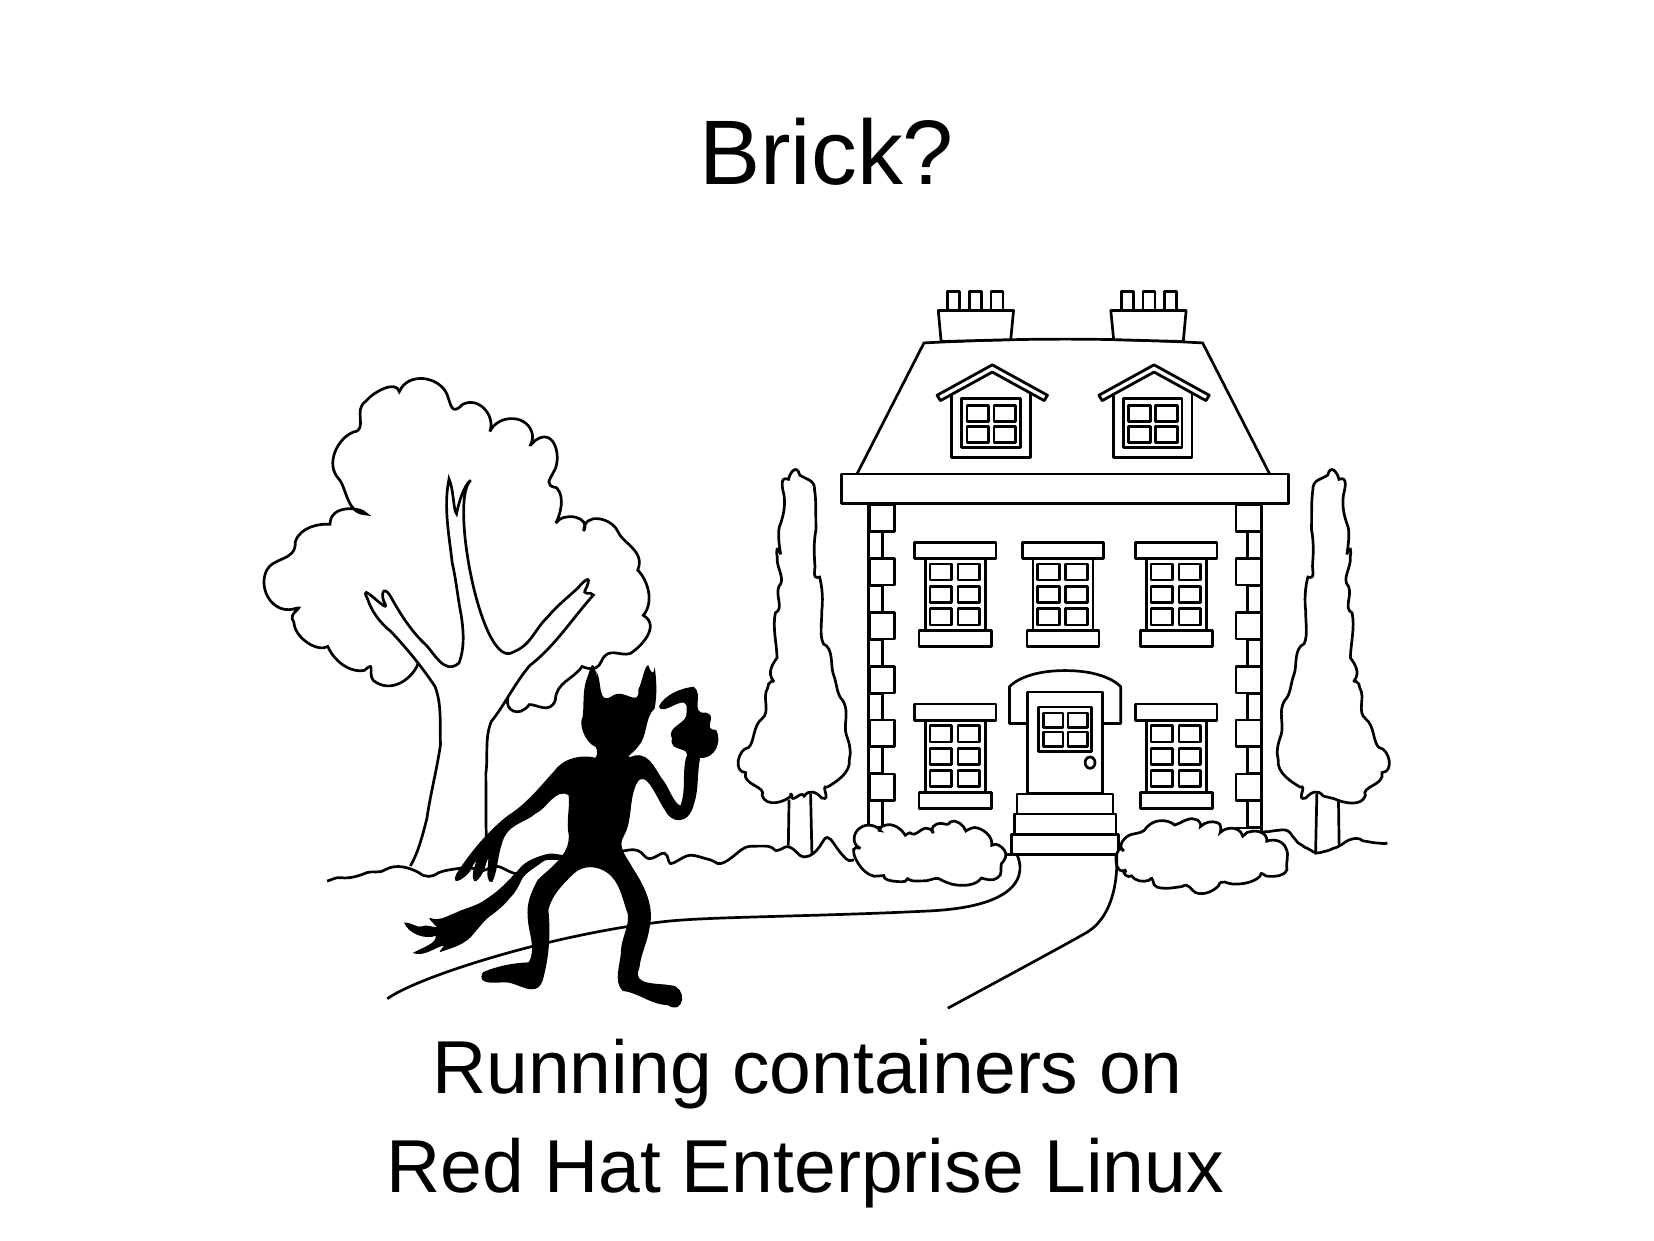

# Brick?
Running containers on
Red Hat Enterprise Linux